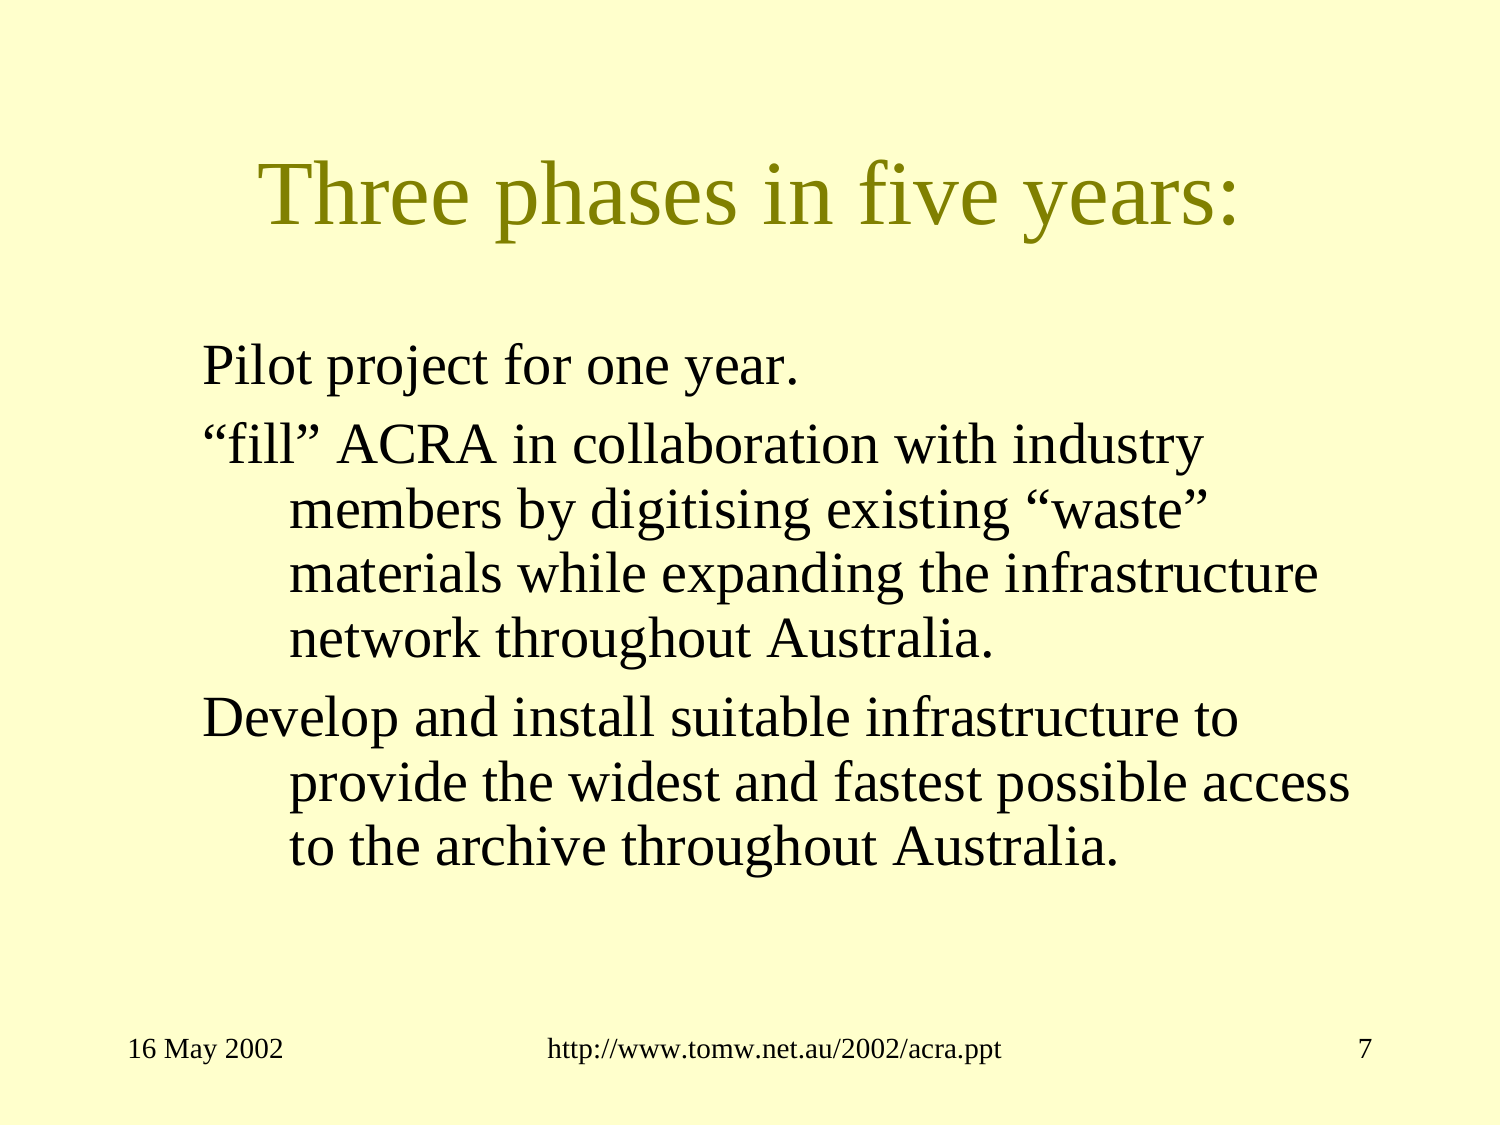

# Three phases in five years:
Pilot project for one year.
“fill” ACRA in collaboration with industry members by digitising existing “waste” materials while expanding the infrastructure network throughout Australia.
Develop and install suitable infrastructure to provide the widest and fastest possible access to the archive throughout Australia.
16 May 2002
http://www.tomw.net.au/2002/acra.ppt
7